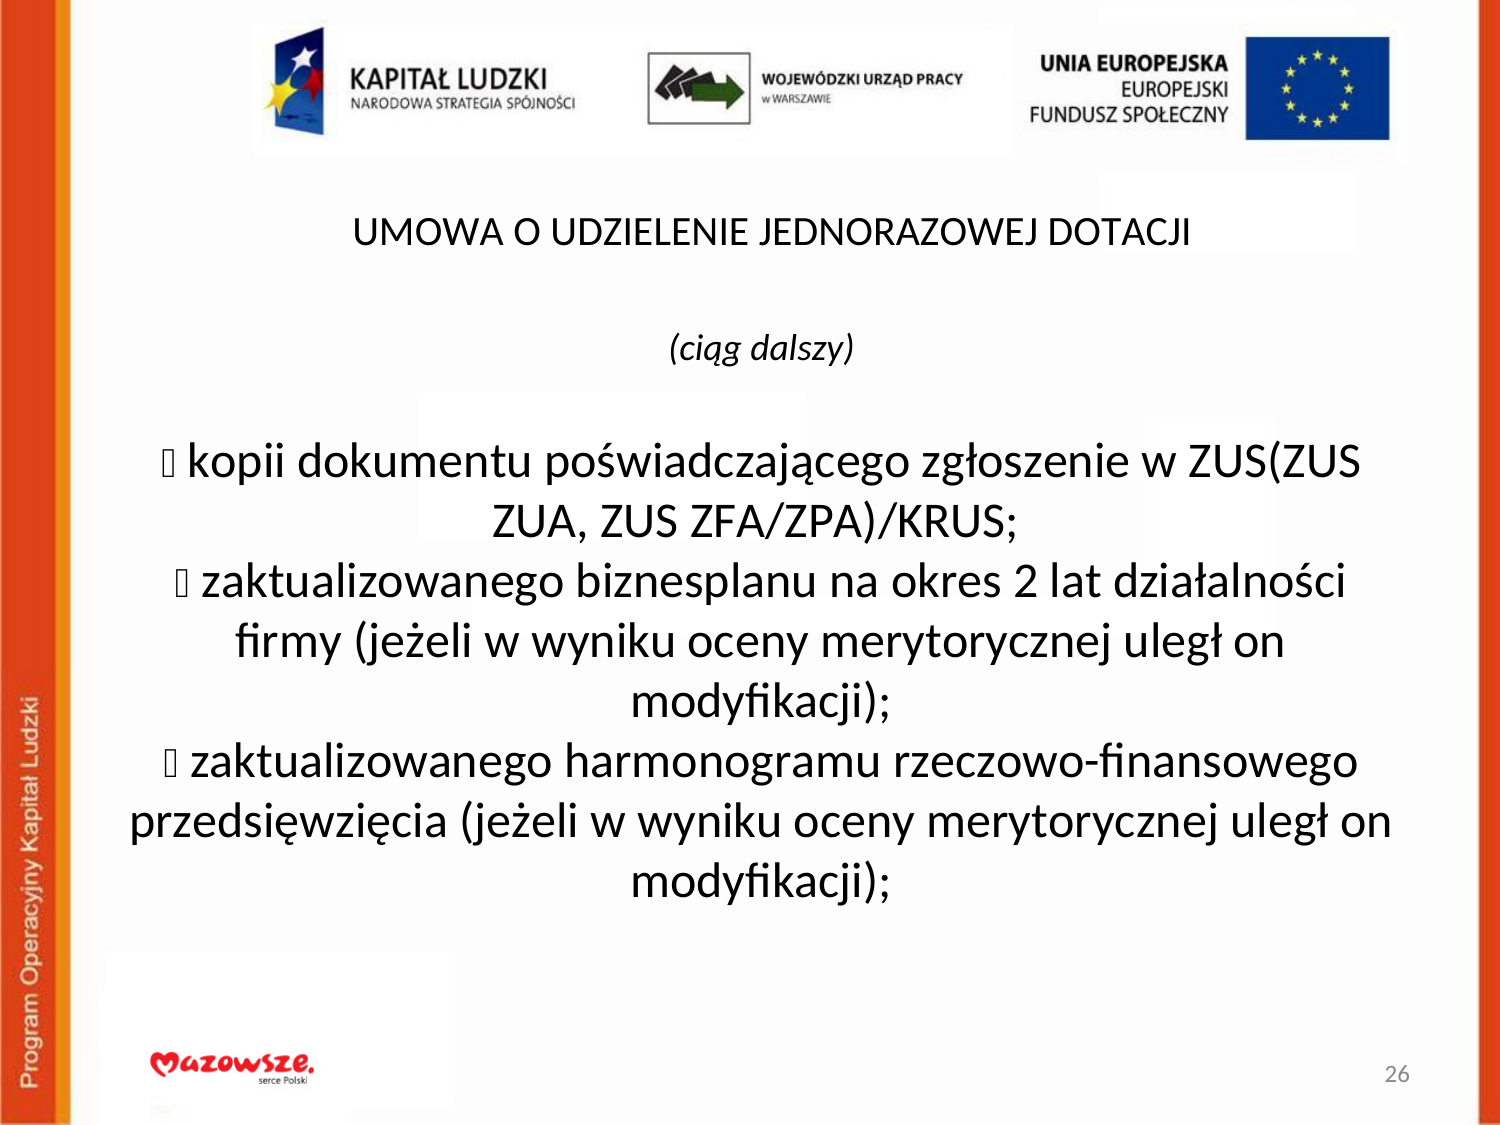

UMOWA O UDZIELENIE JEDNORAZOWEJ DOTACJI
# (ciąg dalszy) kopii dokumentu poświadczającego zgłoszenie w ZUS(ZUS ZUA, ZUS ZFA/ZPA)/KRUS; zaktualizowanego biznesplanu na okres 2 lat działalności firmy (jeżeli w wyniku oceny merytorycznej uległ on modyfikacji); zaktualizowanego harmonogramu rzeczowo-finansowego przedsięwzięcia (jeżeli w wyniku oceny merytorycznej uległ on modyfikacji);